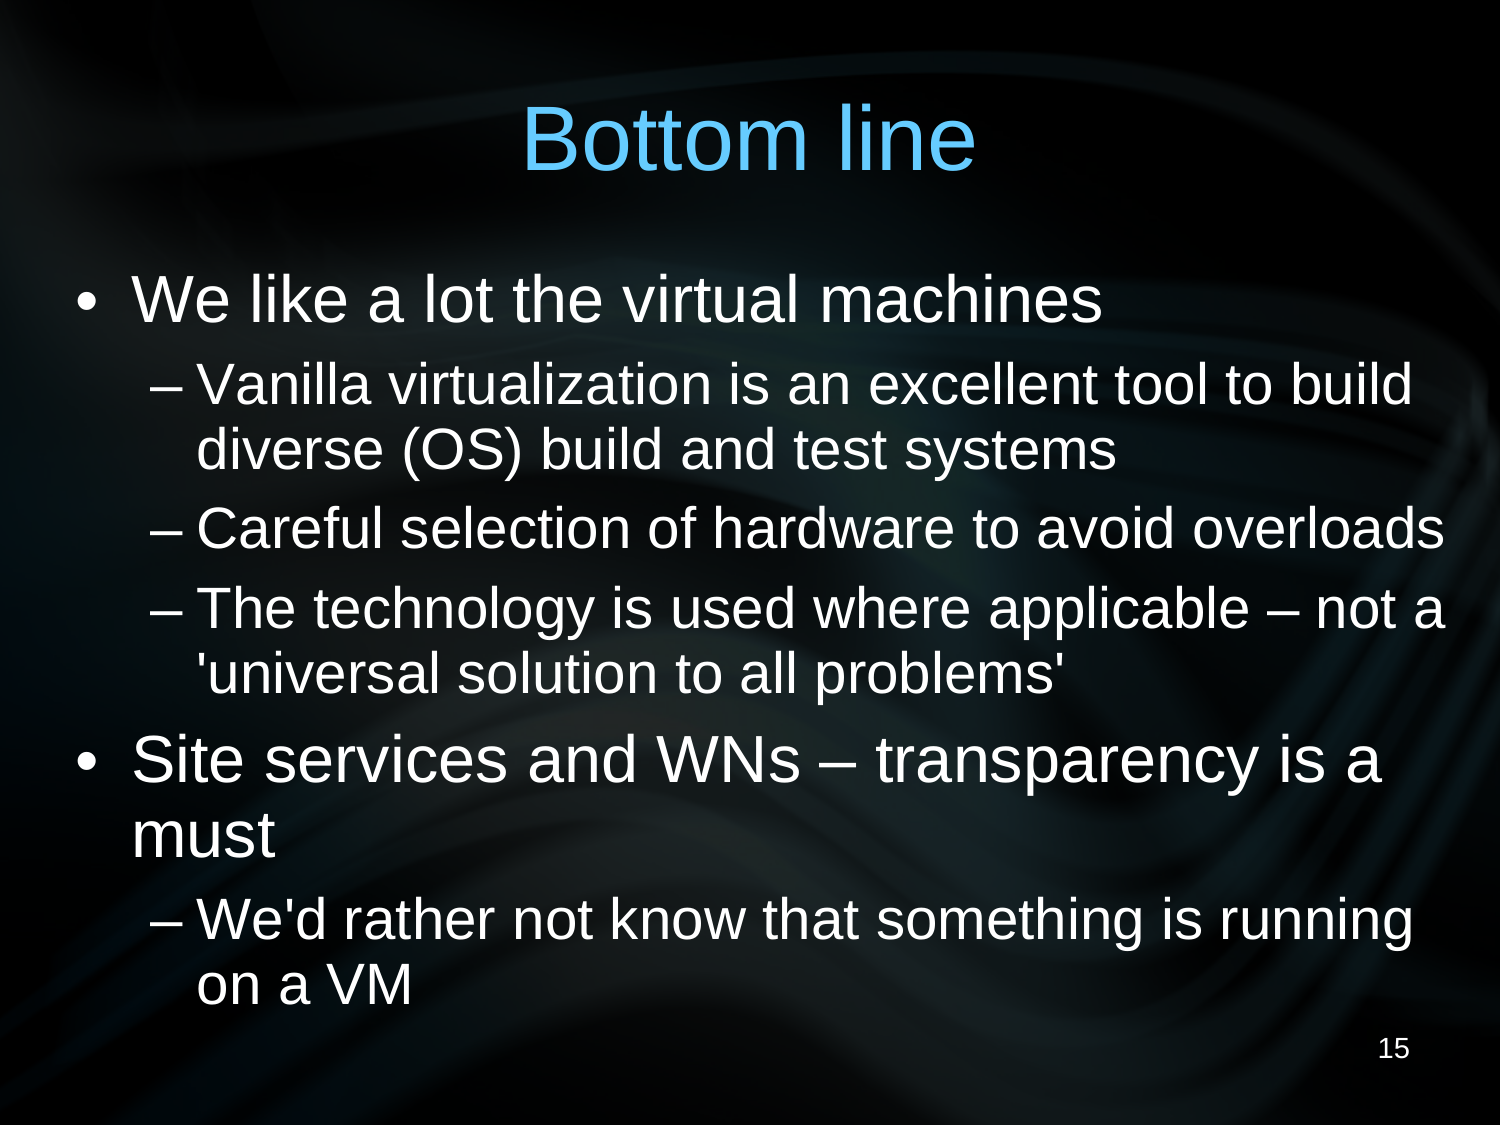

# Bottom line
We like a lot the virtual machines
Vanilla virtualization is an excellent tool to build diverse (OS) build and test systems
Careful selection of hardware to avoid overloads
The technology is used where applicable – not a 'universal solution to all problems'
Site services and WNs – transparency is a must
We'd rather not know that something is running on a VM
15